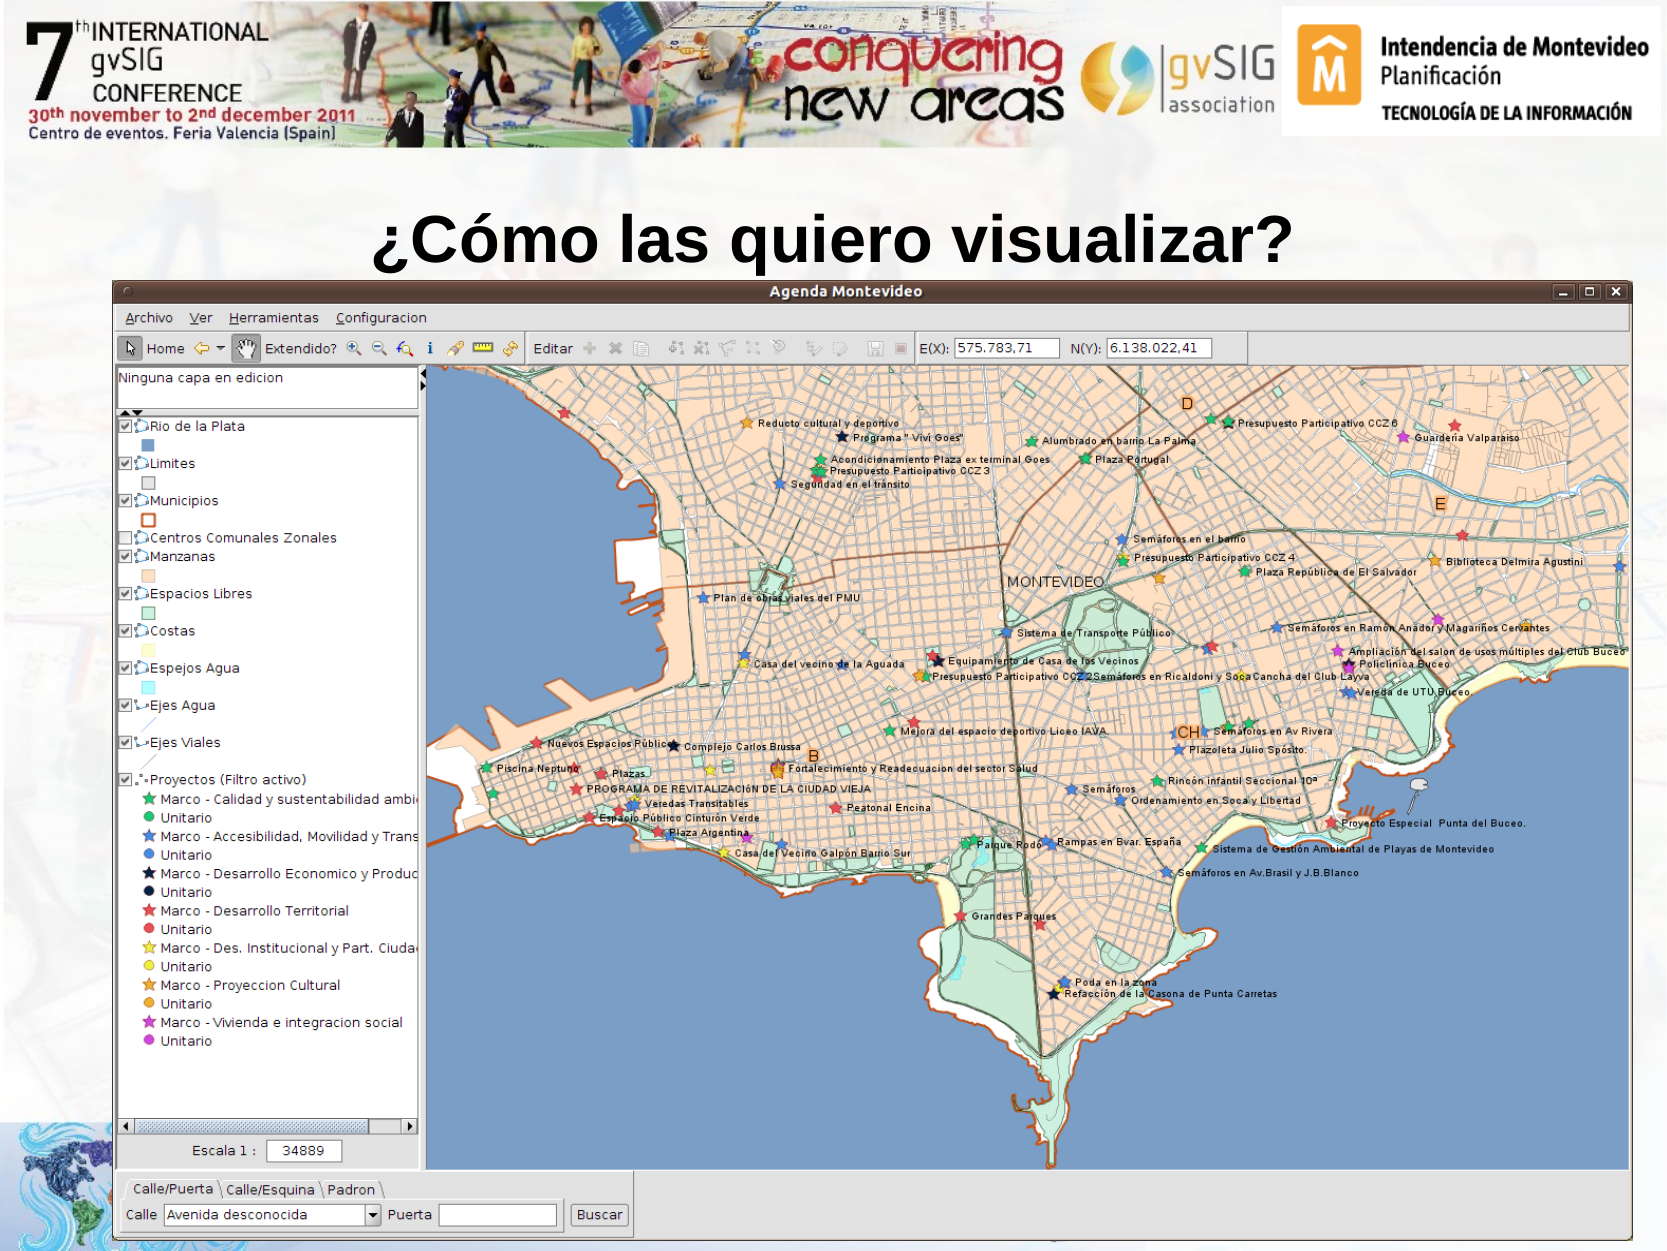

# ¿Cómo las quiero visualizar?
En el mapa → archivo sld.